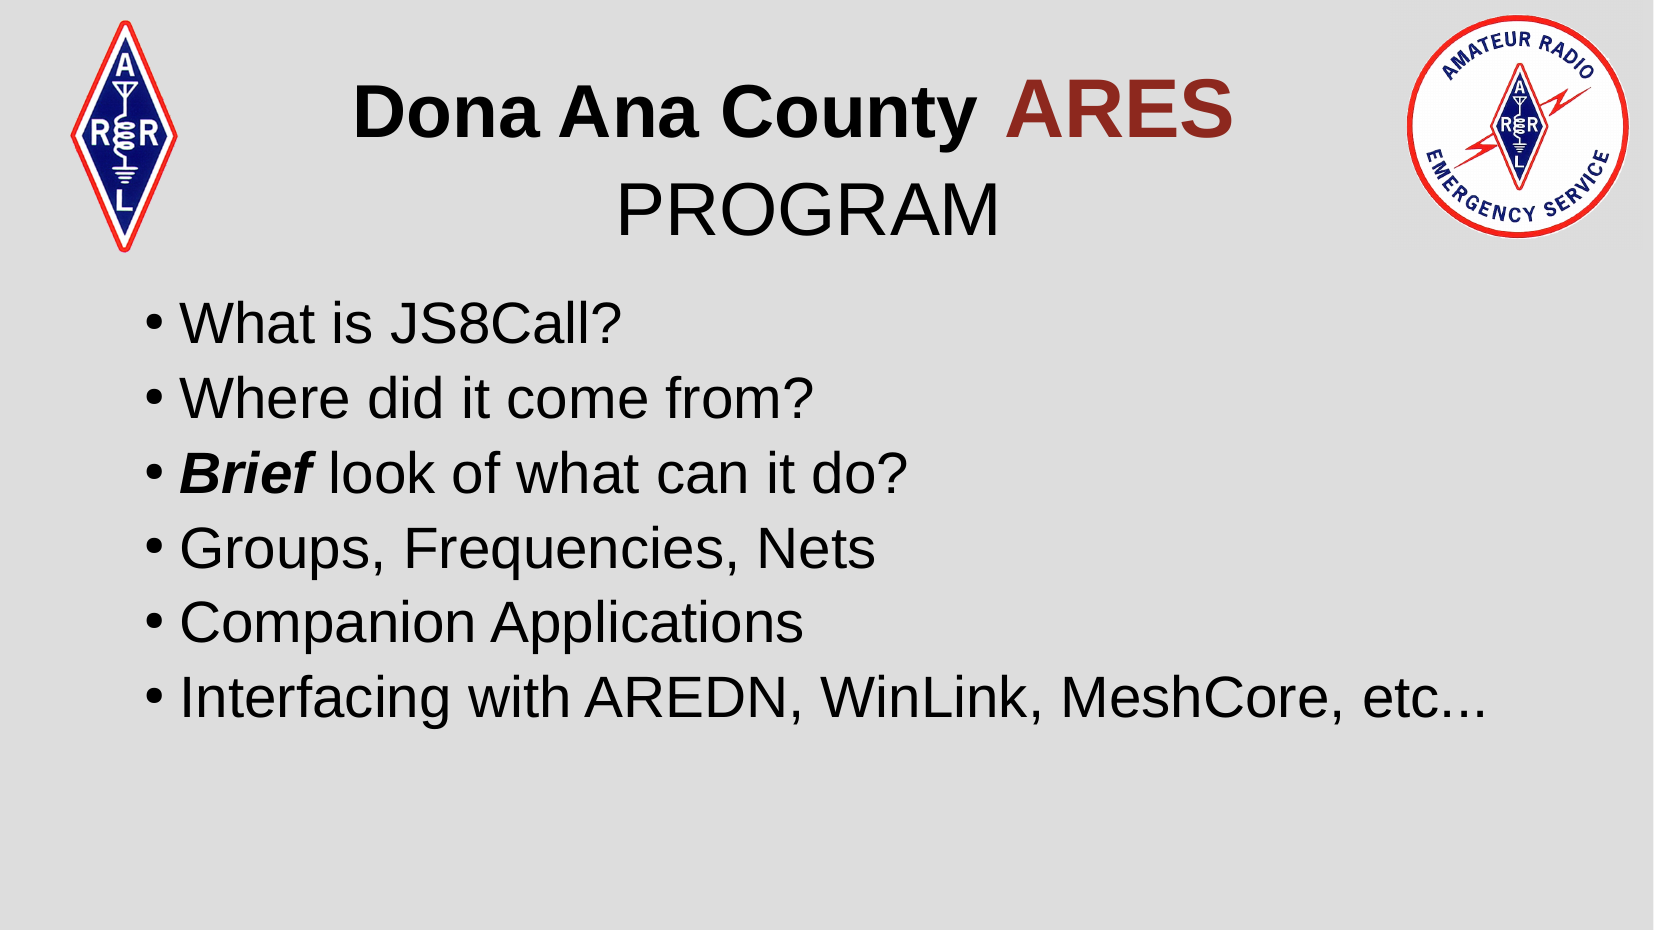

# Dona Ana County ARES
PROGRAM
What is JS8Call?
Where did it come from?
Brief look of what can it do?
Groups, Frequencies, Nets
Companion Applications
Interfacing with AREDN, WinLink, MeshCore, etc...